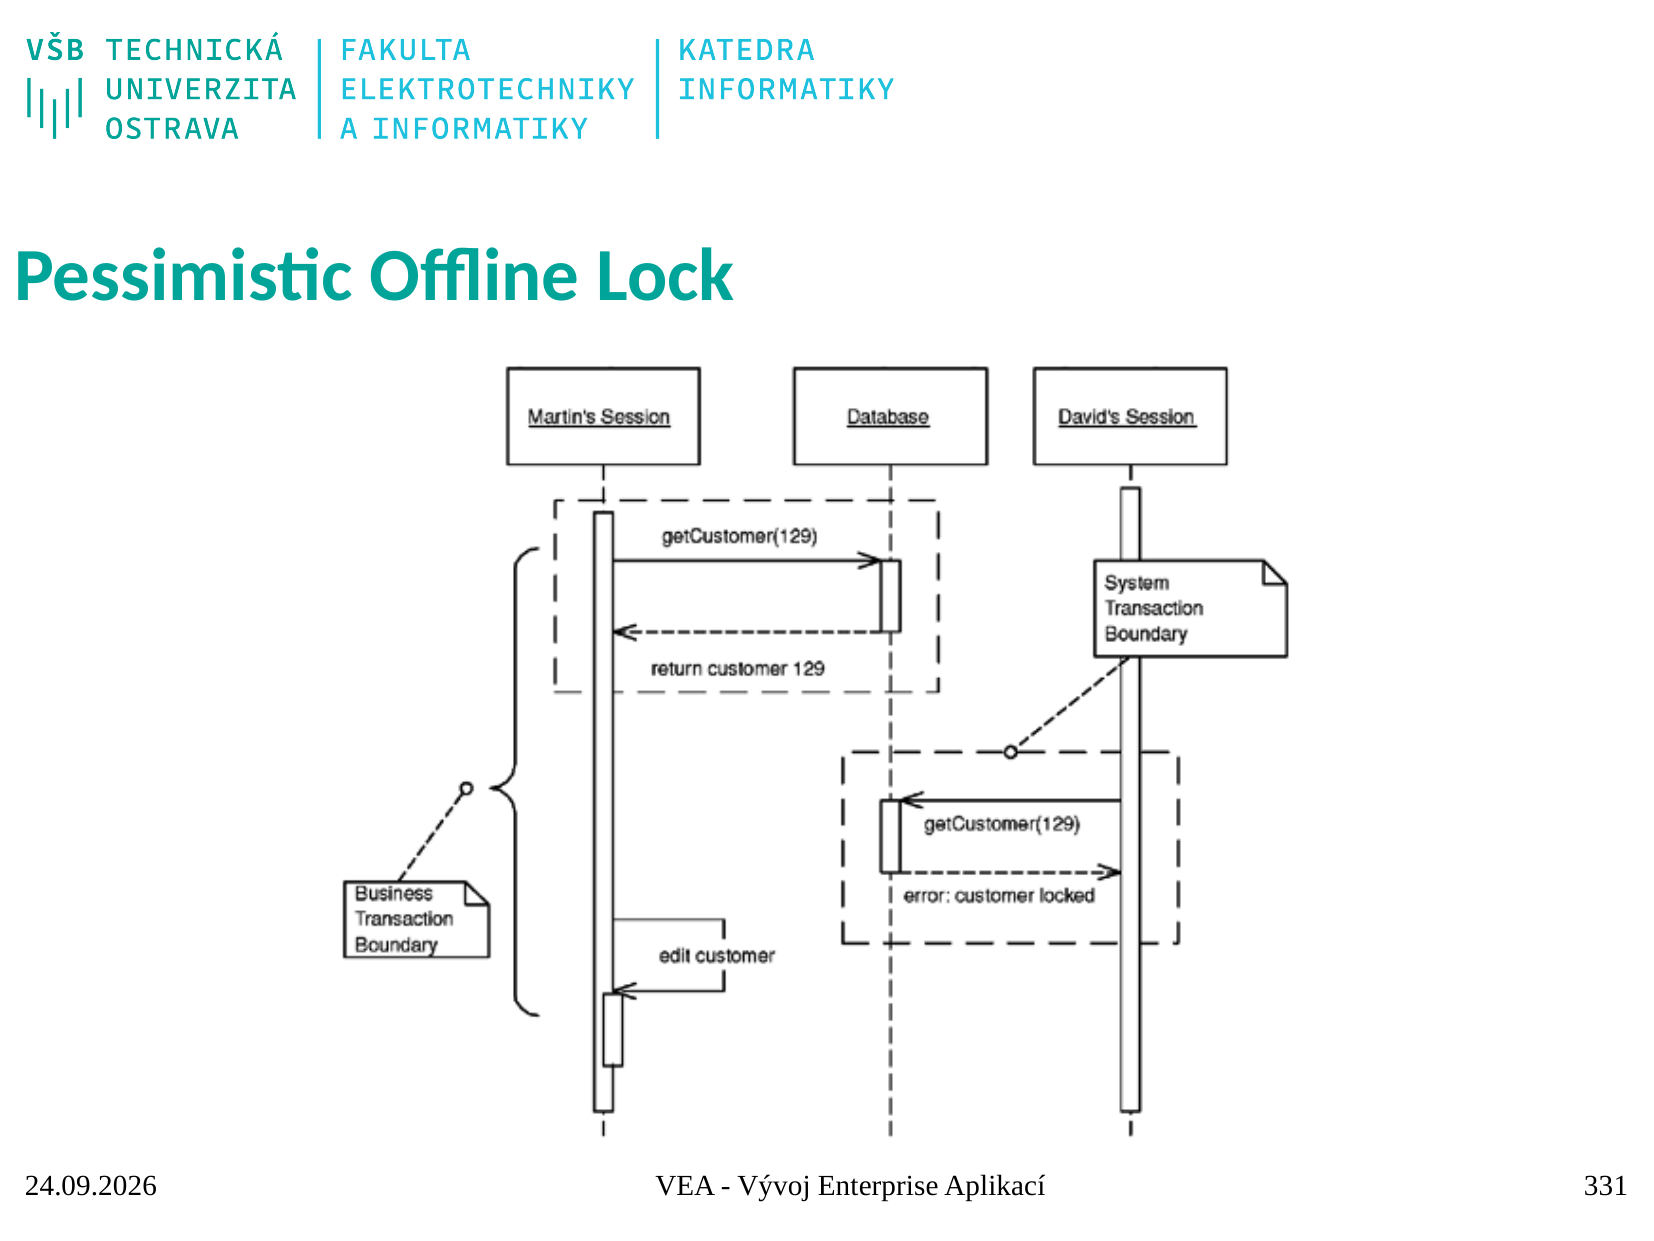

# Pessimistic Offline Lock
VEA - Vývoj Enterprise Aplikací
331